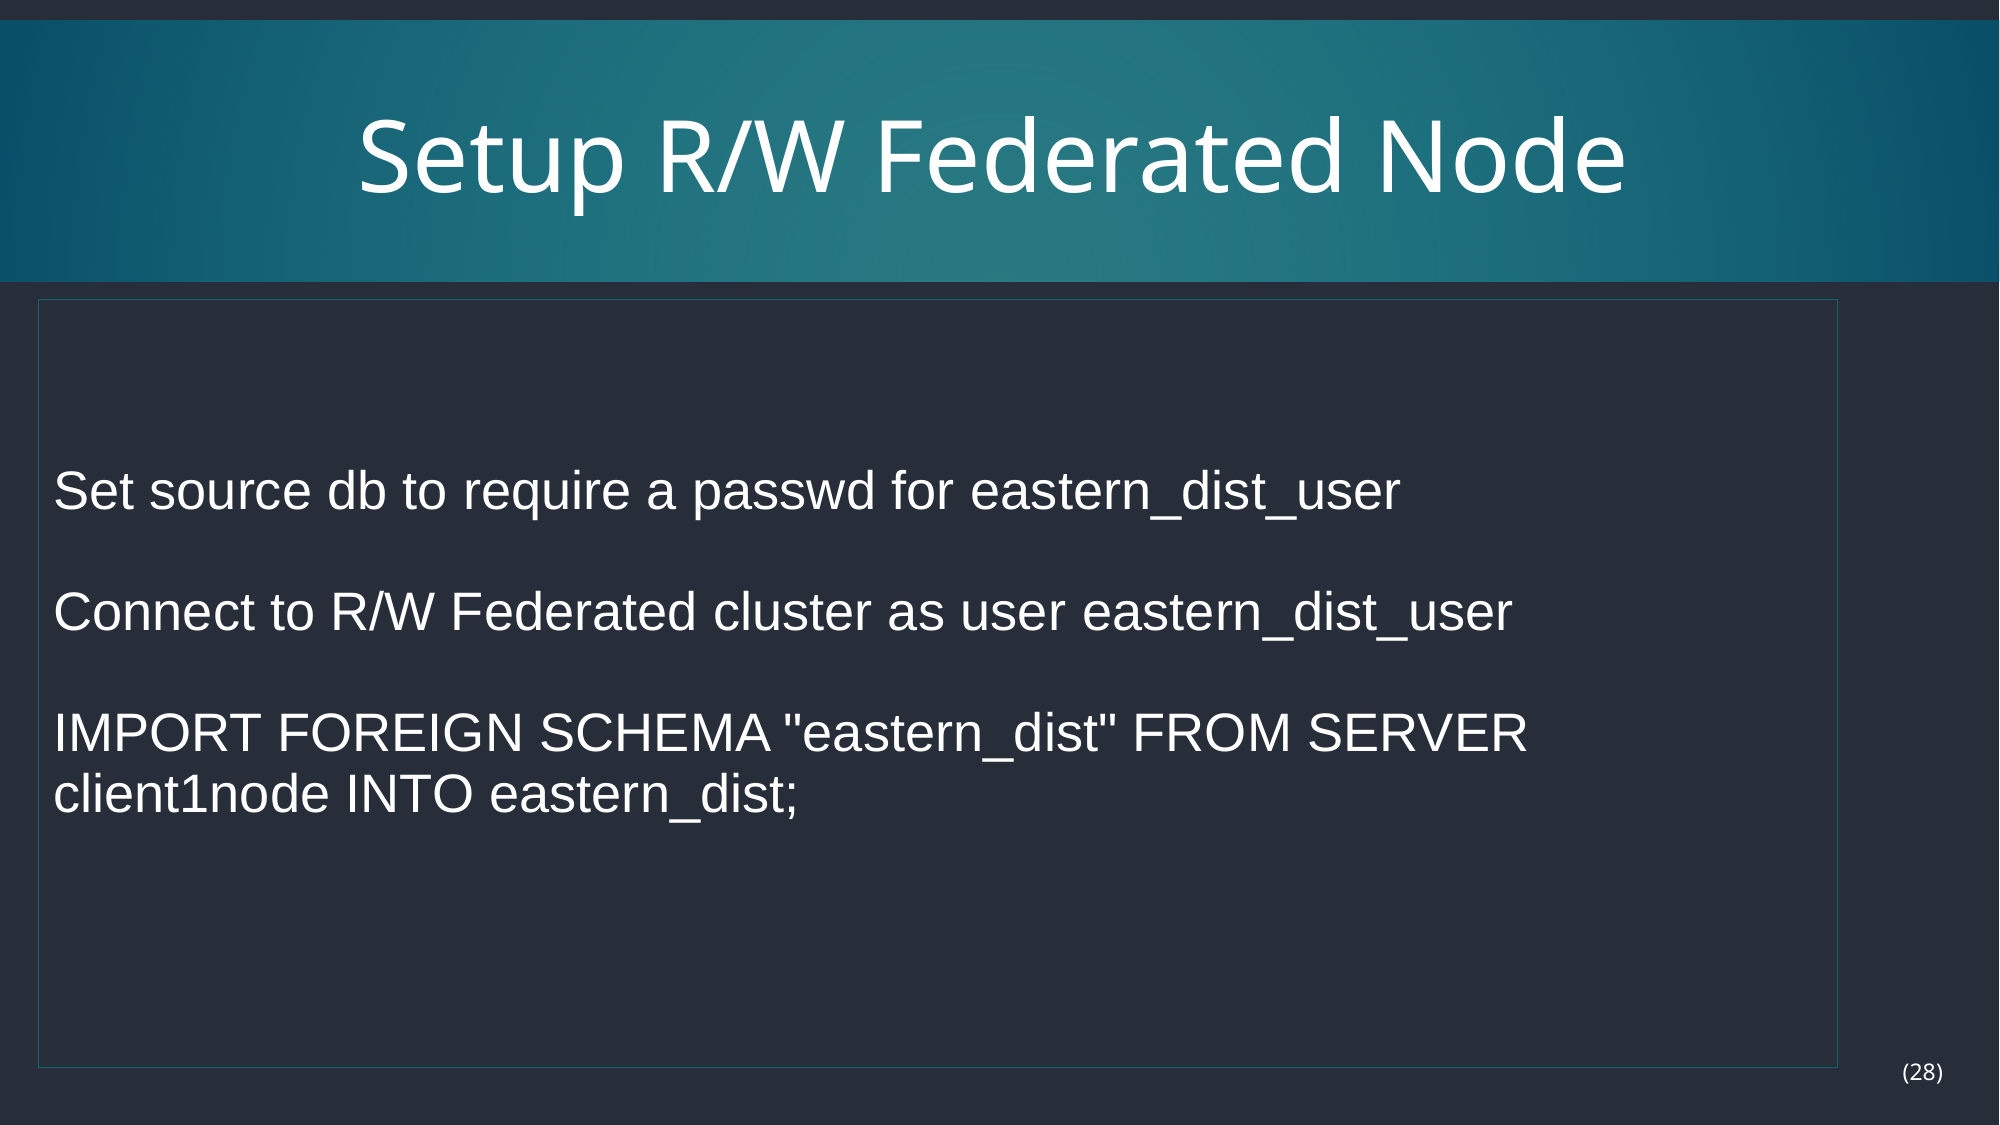

Setup R/W Federated Node
Set source db to require a passwd for eastern_dist_user
Connect to R/W Federated cluster as user eastern_dist_user
IMPORT FOREIGN SCHEMA "eastern_dist" FROM SERVER client1node INTO eastern_dist;